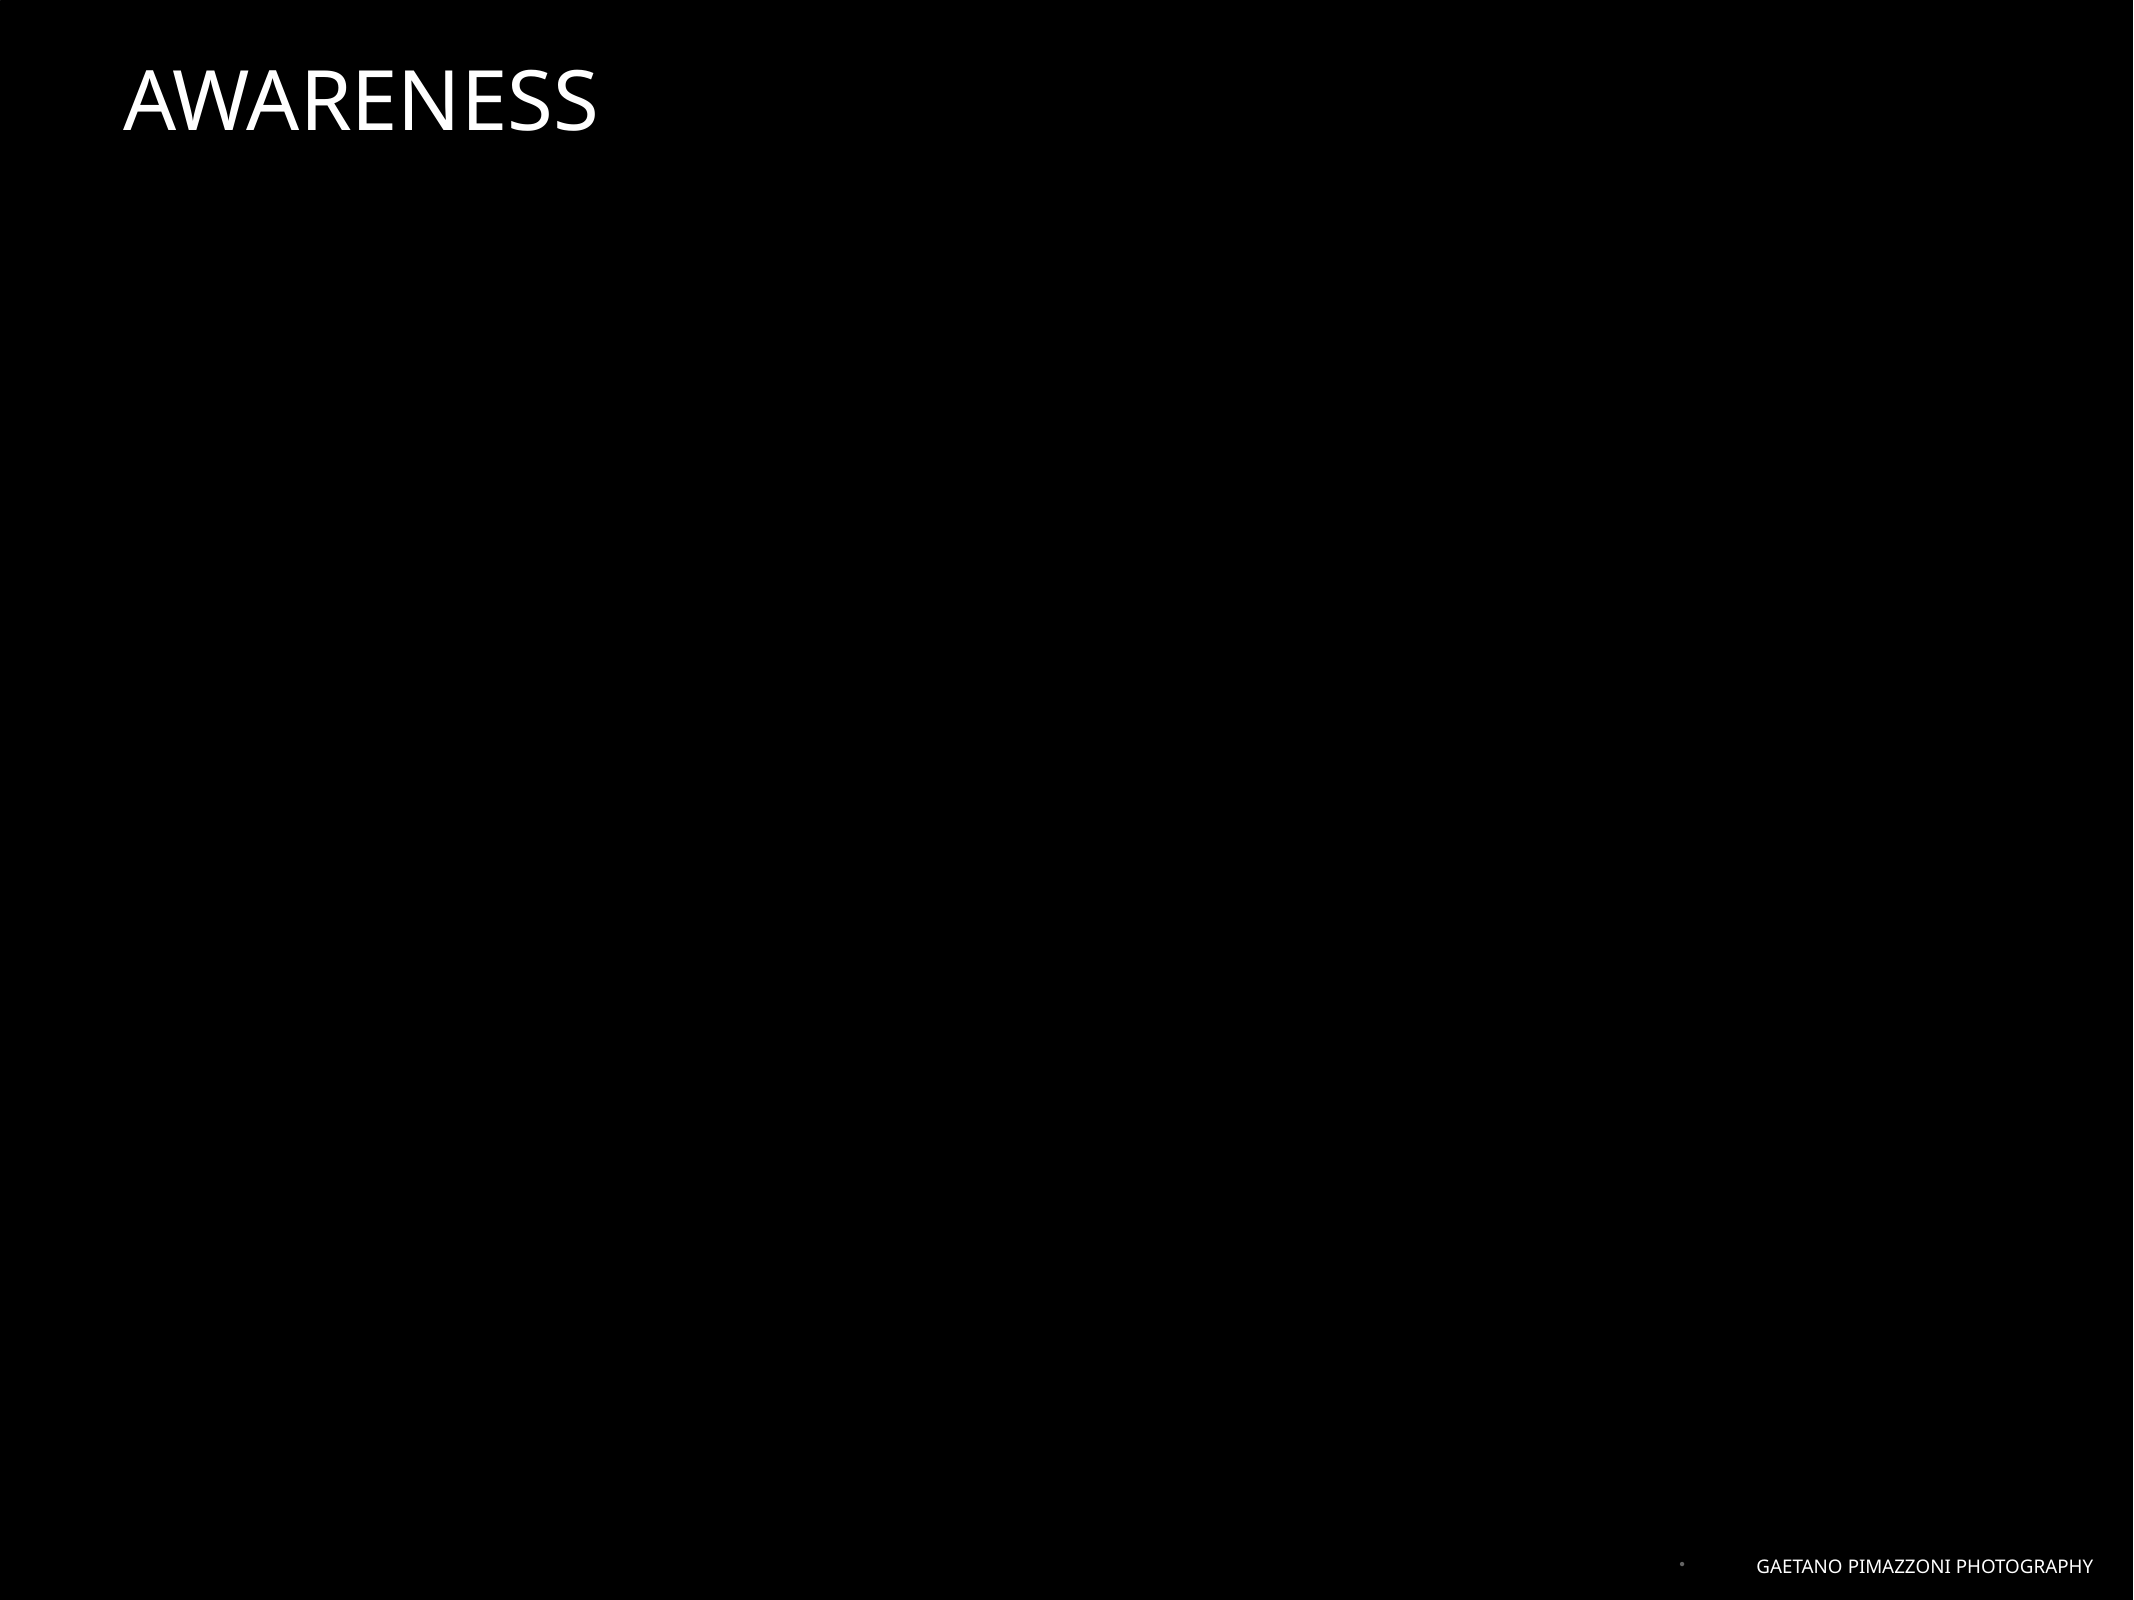

# AWARENESS
“We have two ears (eyes) and one mouth so that we can listen (see) twice as much as we speak.” - Epictetus
Awareness means to be in the present. Here and now.
“We are emotional photographers” - Bruce Percy
We can prepare ourselves to catch a certain image but at the end all turn around awareness of the present.
GAETANO PIMAZZONI PHOTOGRAPHY